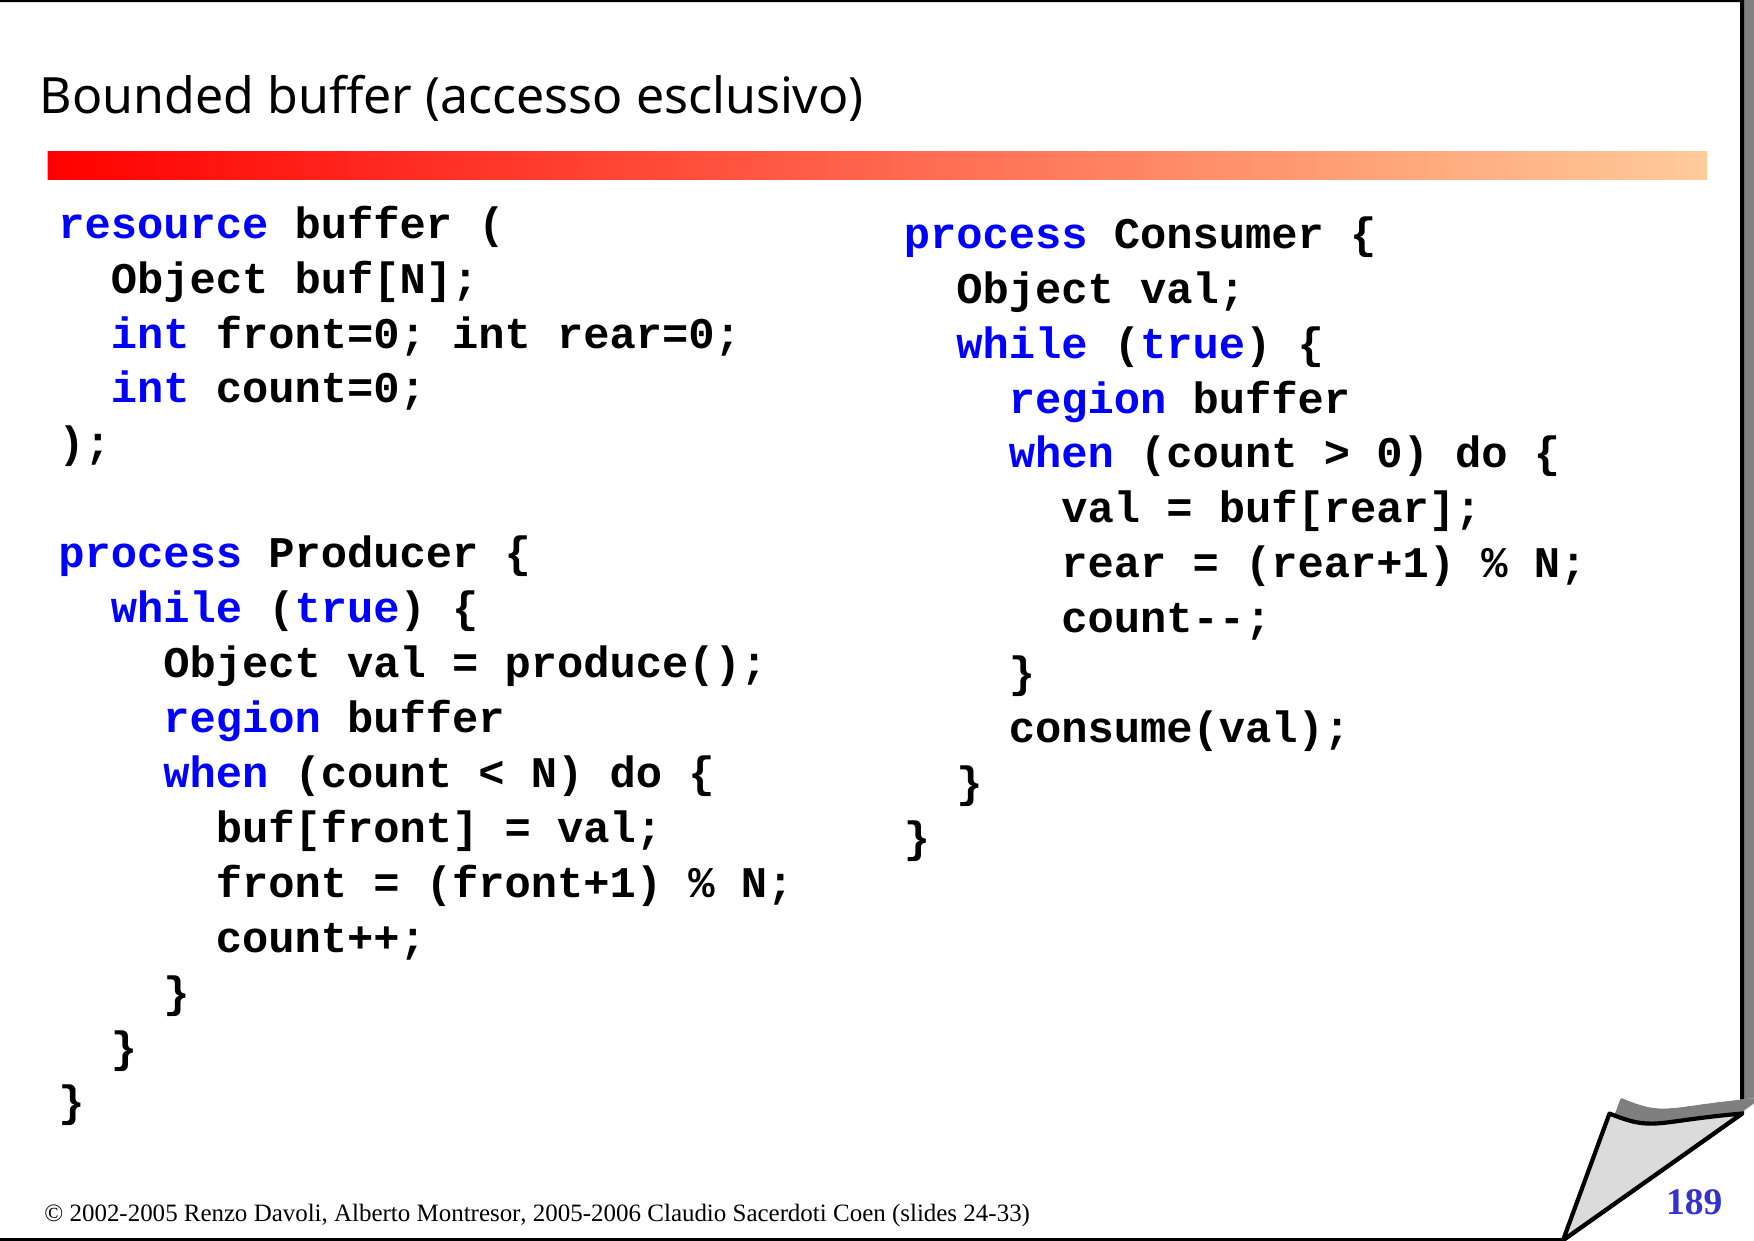

# Bounded buffer (accesso esclusivo)
resource buffer (
 Object buf[N];
 int front=0; int rear=0;
 int count=0;
);
process Producer {
 while (true) {
 Object val = produce();
 region buffer
 when (count < N) do {
 buf[front] = val;
 front = (front+1) % N;
 count++;
 }
 }
}
process Consumer {
 Object val;
 while (true) {
 region buffer
 when (count > 0) do {
 val = buf[rear];
 rear = (rear+1) % N;
 count--;
 }
 consume(val);
 }
}